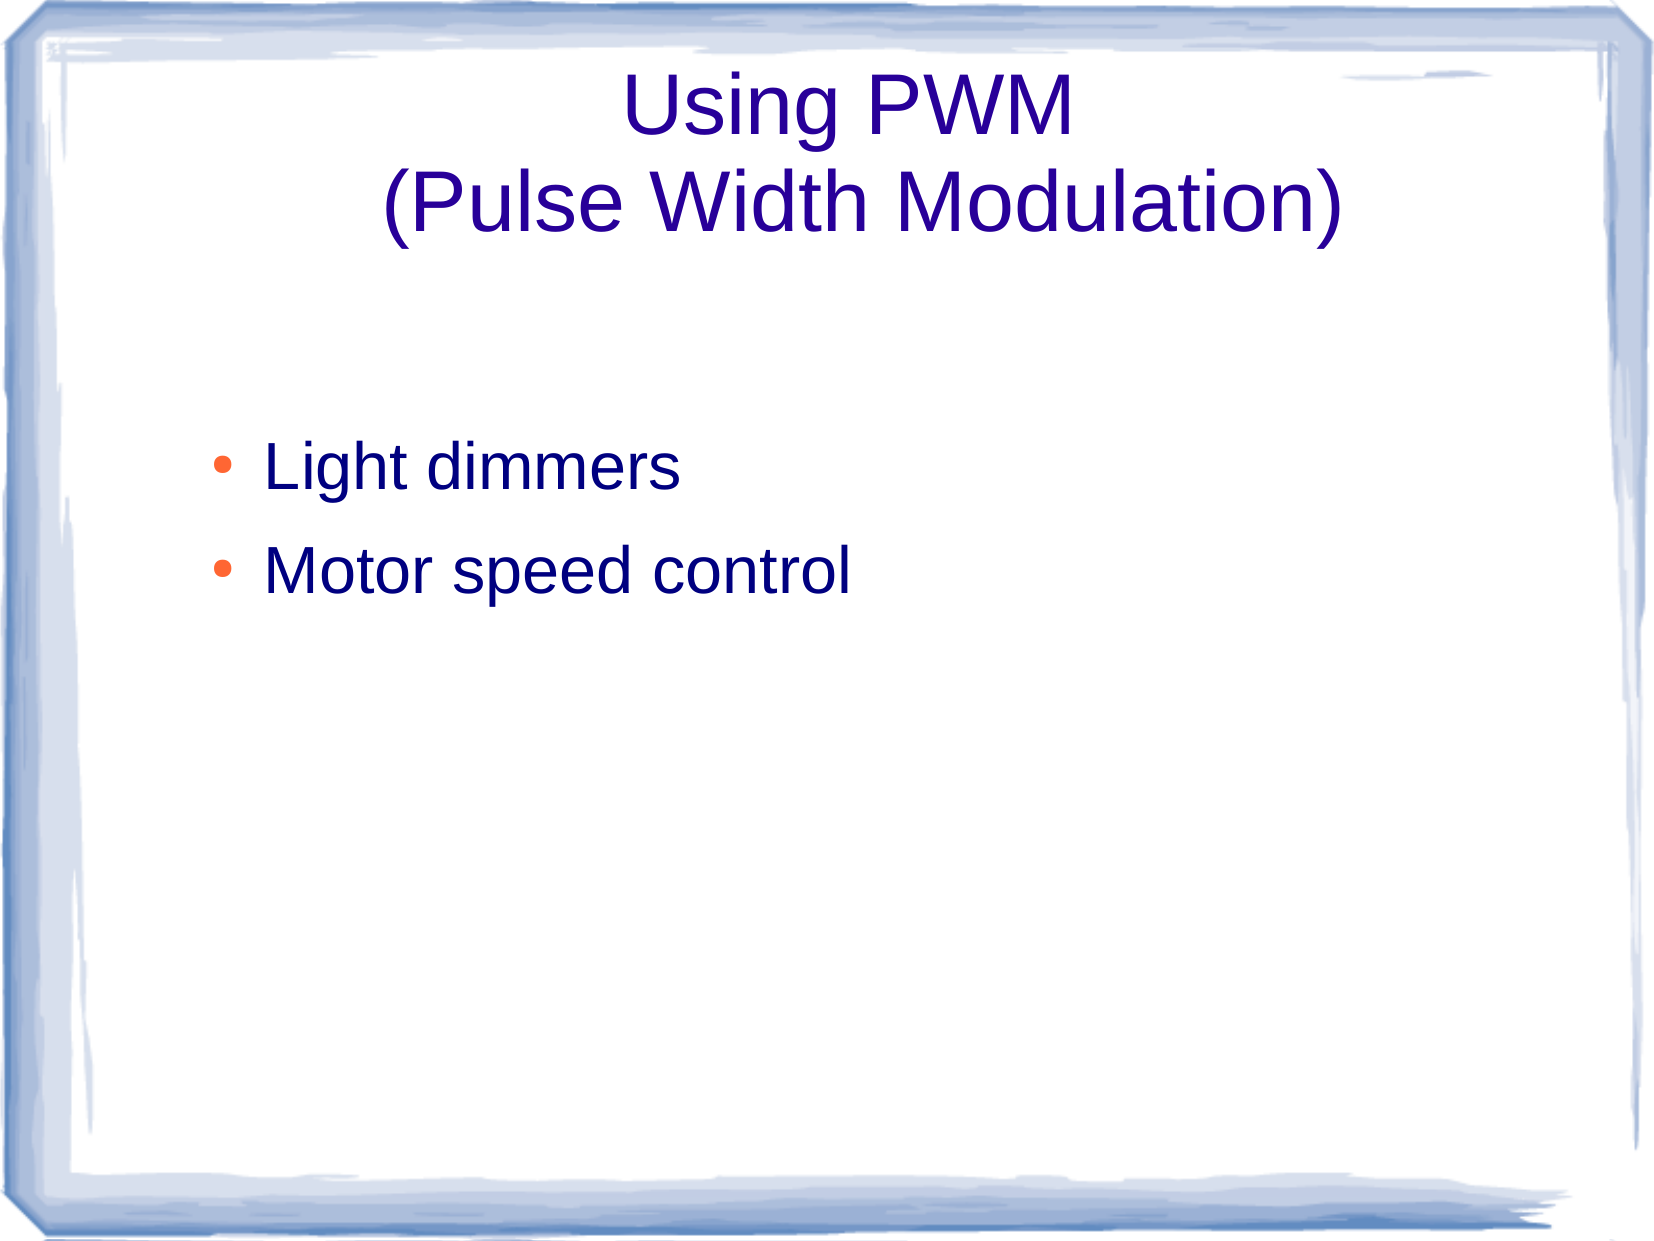

# Using PWM (Pulse Width Modulation)
Light dimmers
Motor speed control